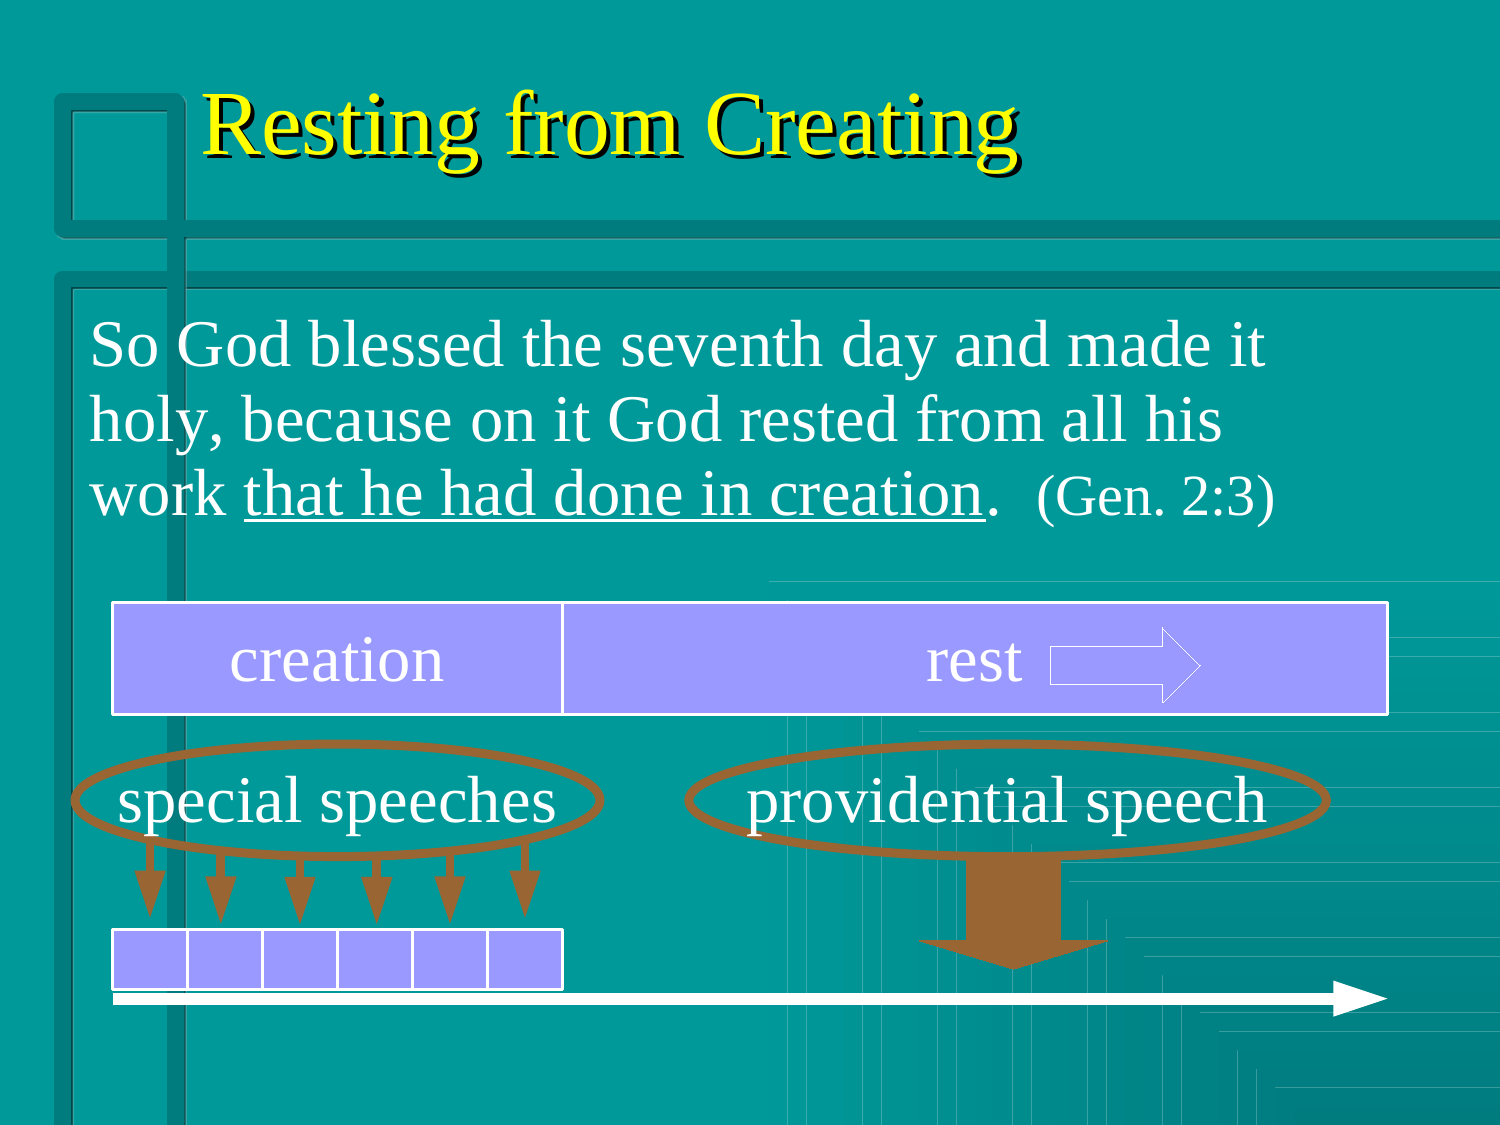

# Resting from Creating
So God blessed the seventh day and made it holy, because on it God rested from all his work that he had done in creation. (Gen. 2:3)
creation
rest
special speeches
providential speech